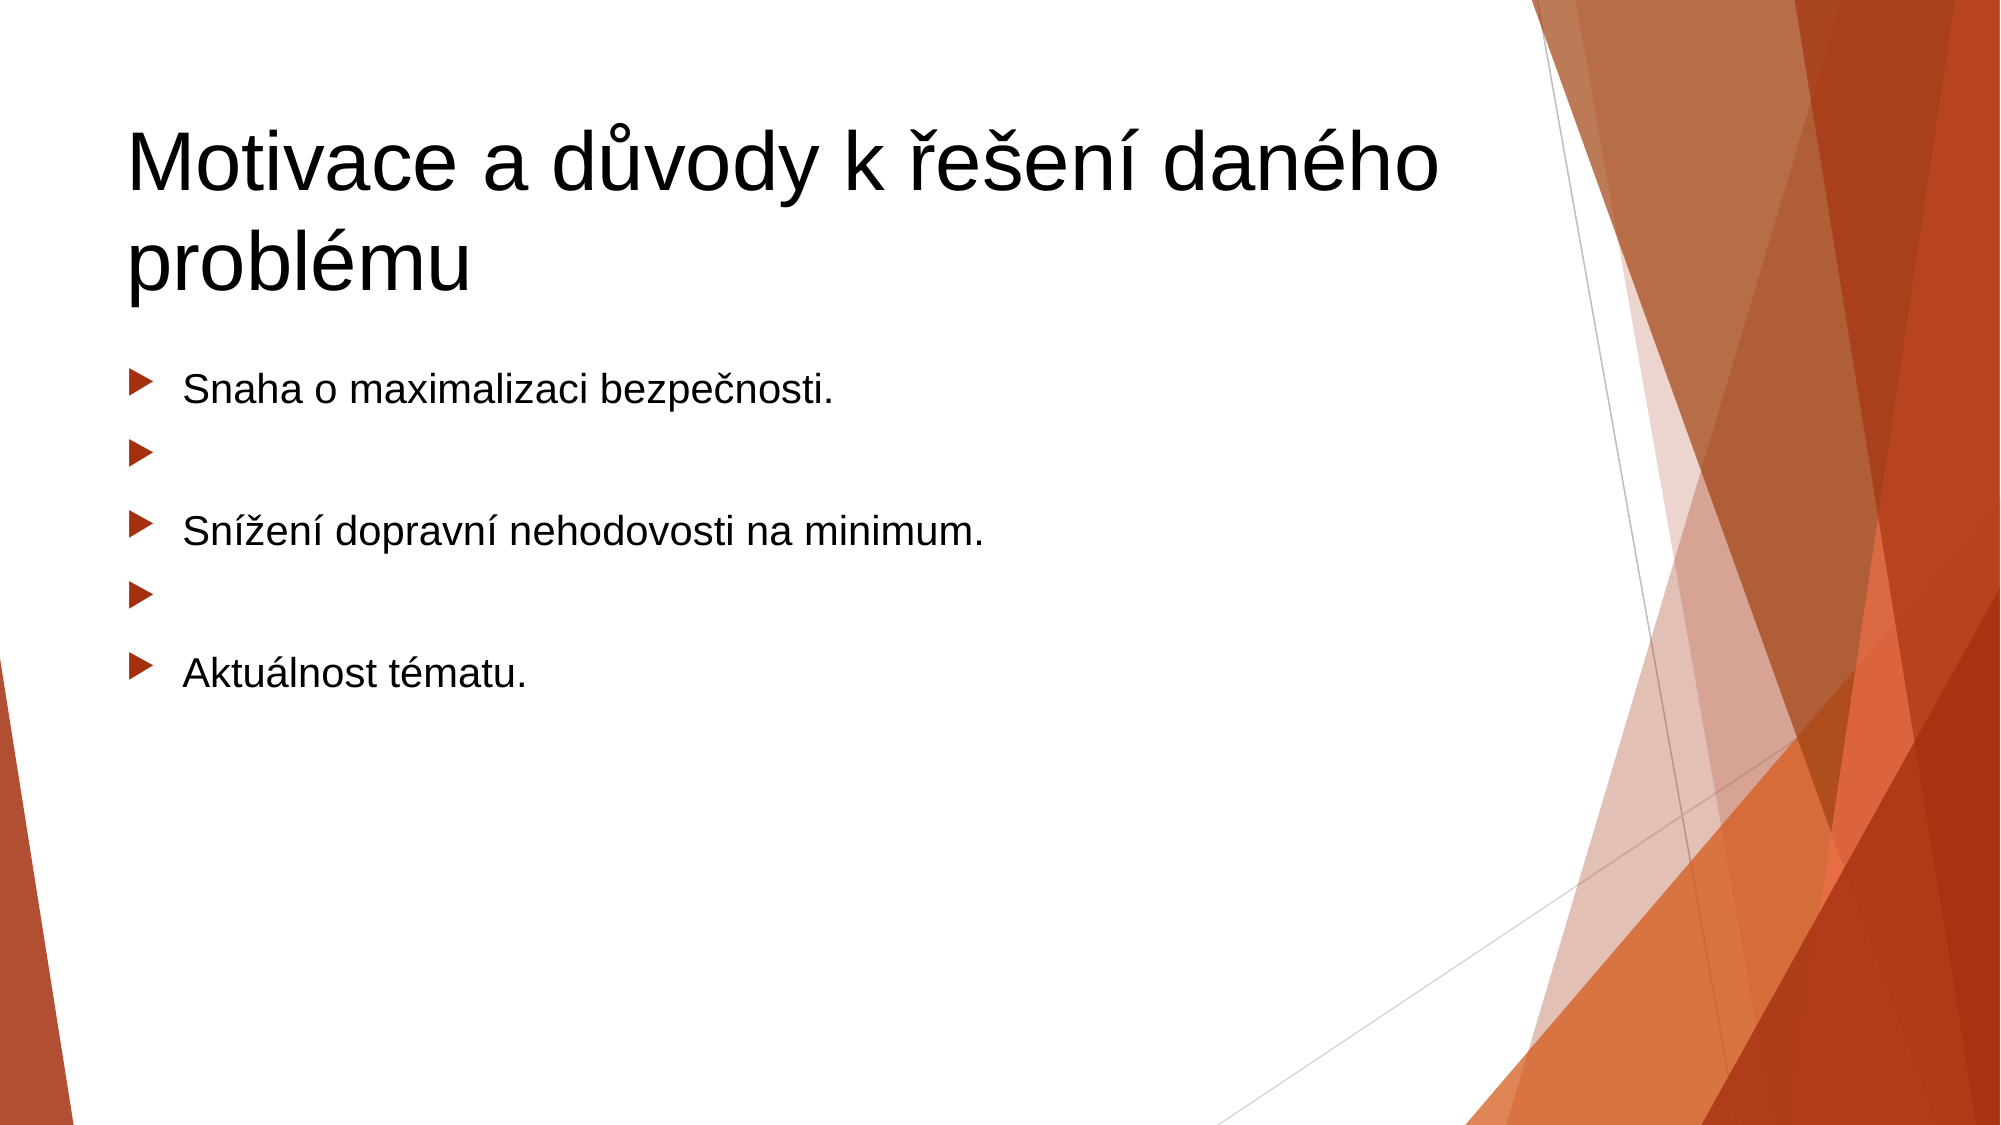

# Motivace a důvody k řešení daného problému
Snaha o maximalizaci bezpečnosti.
Snížení dopravní nehodovosti na minimum.
Aktuálnost tématu.